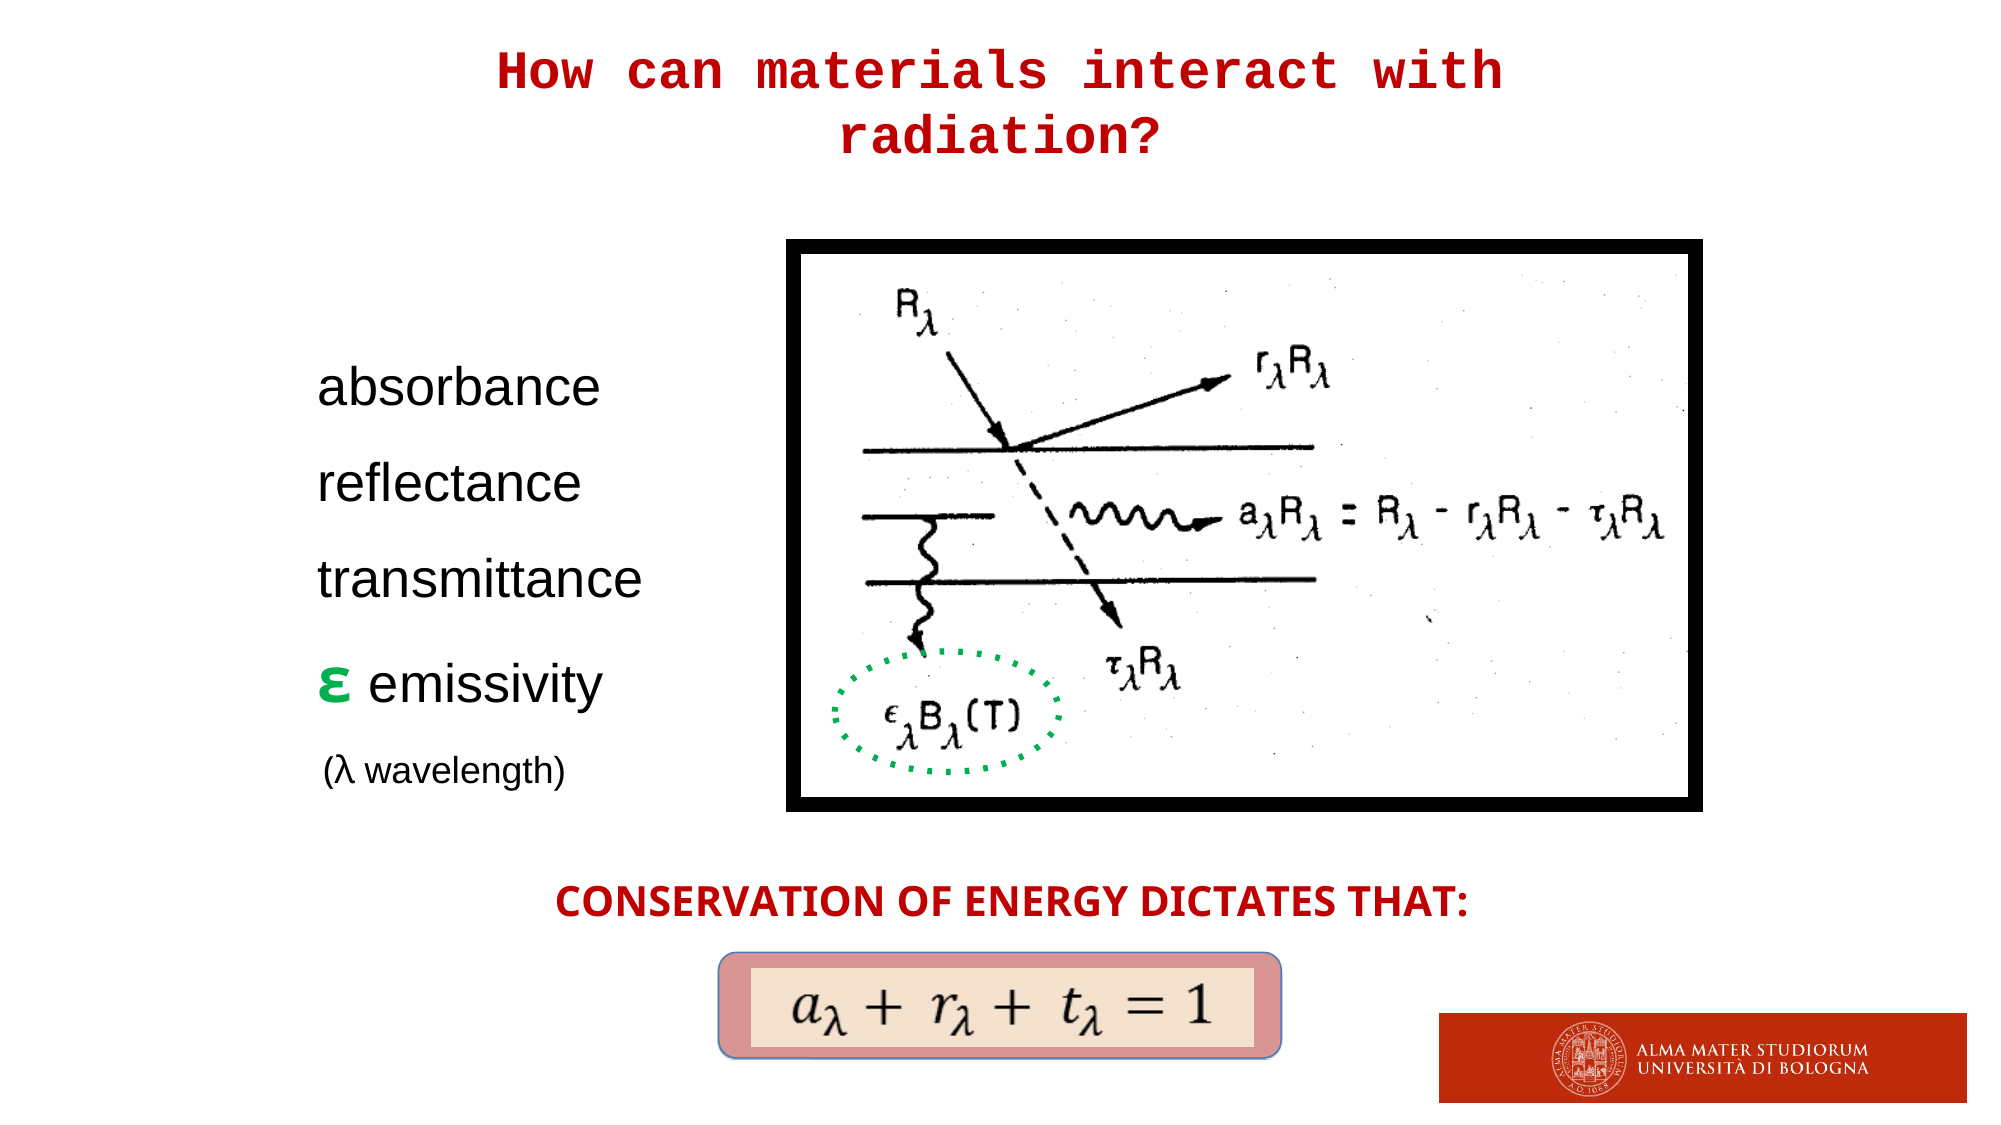

# How can materials interact with radiation?
absorbance
reflectance
transmittance
ε emissivity
(λ wavelength)
CONSERVATION OF ENERGY DICTATES THAT: